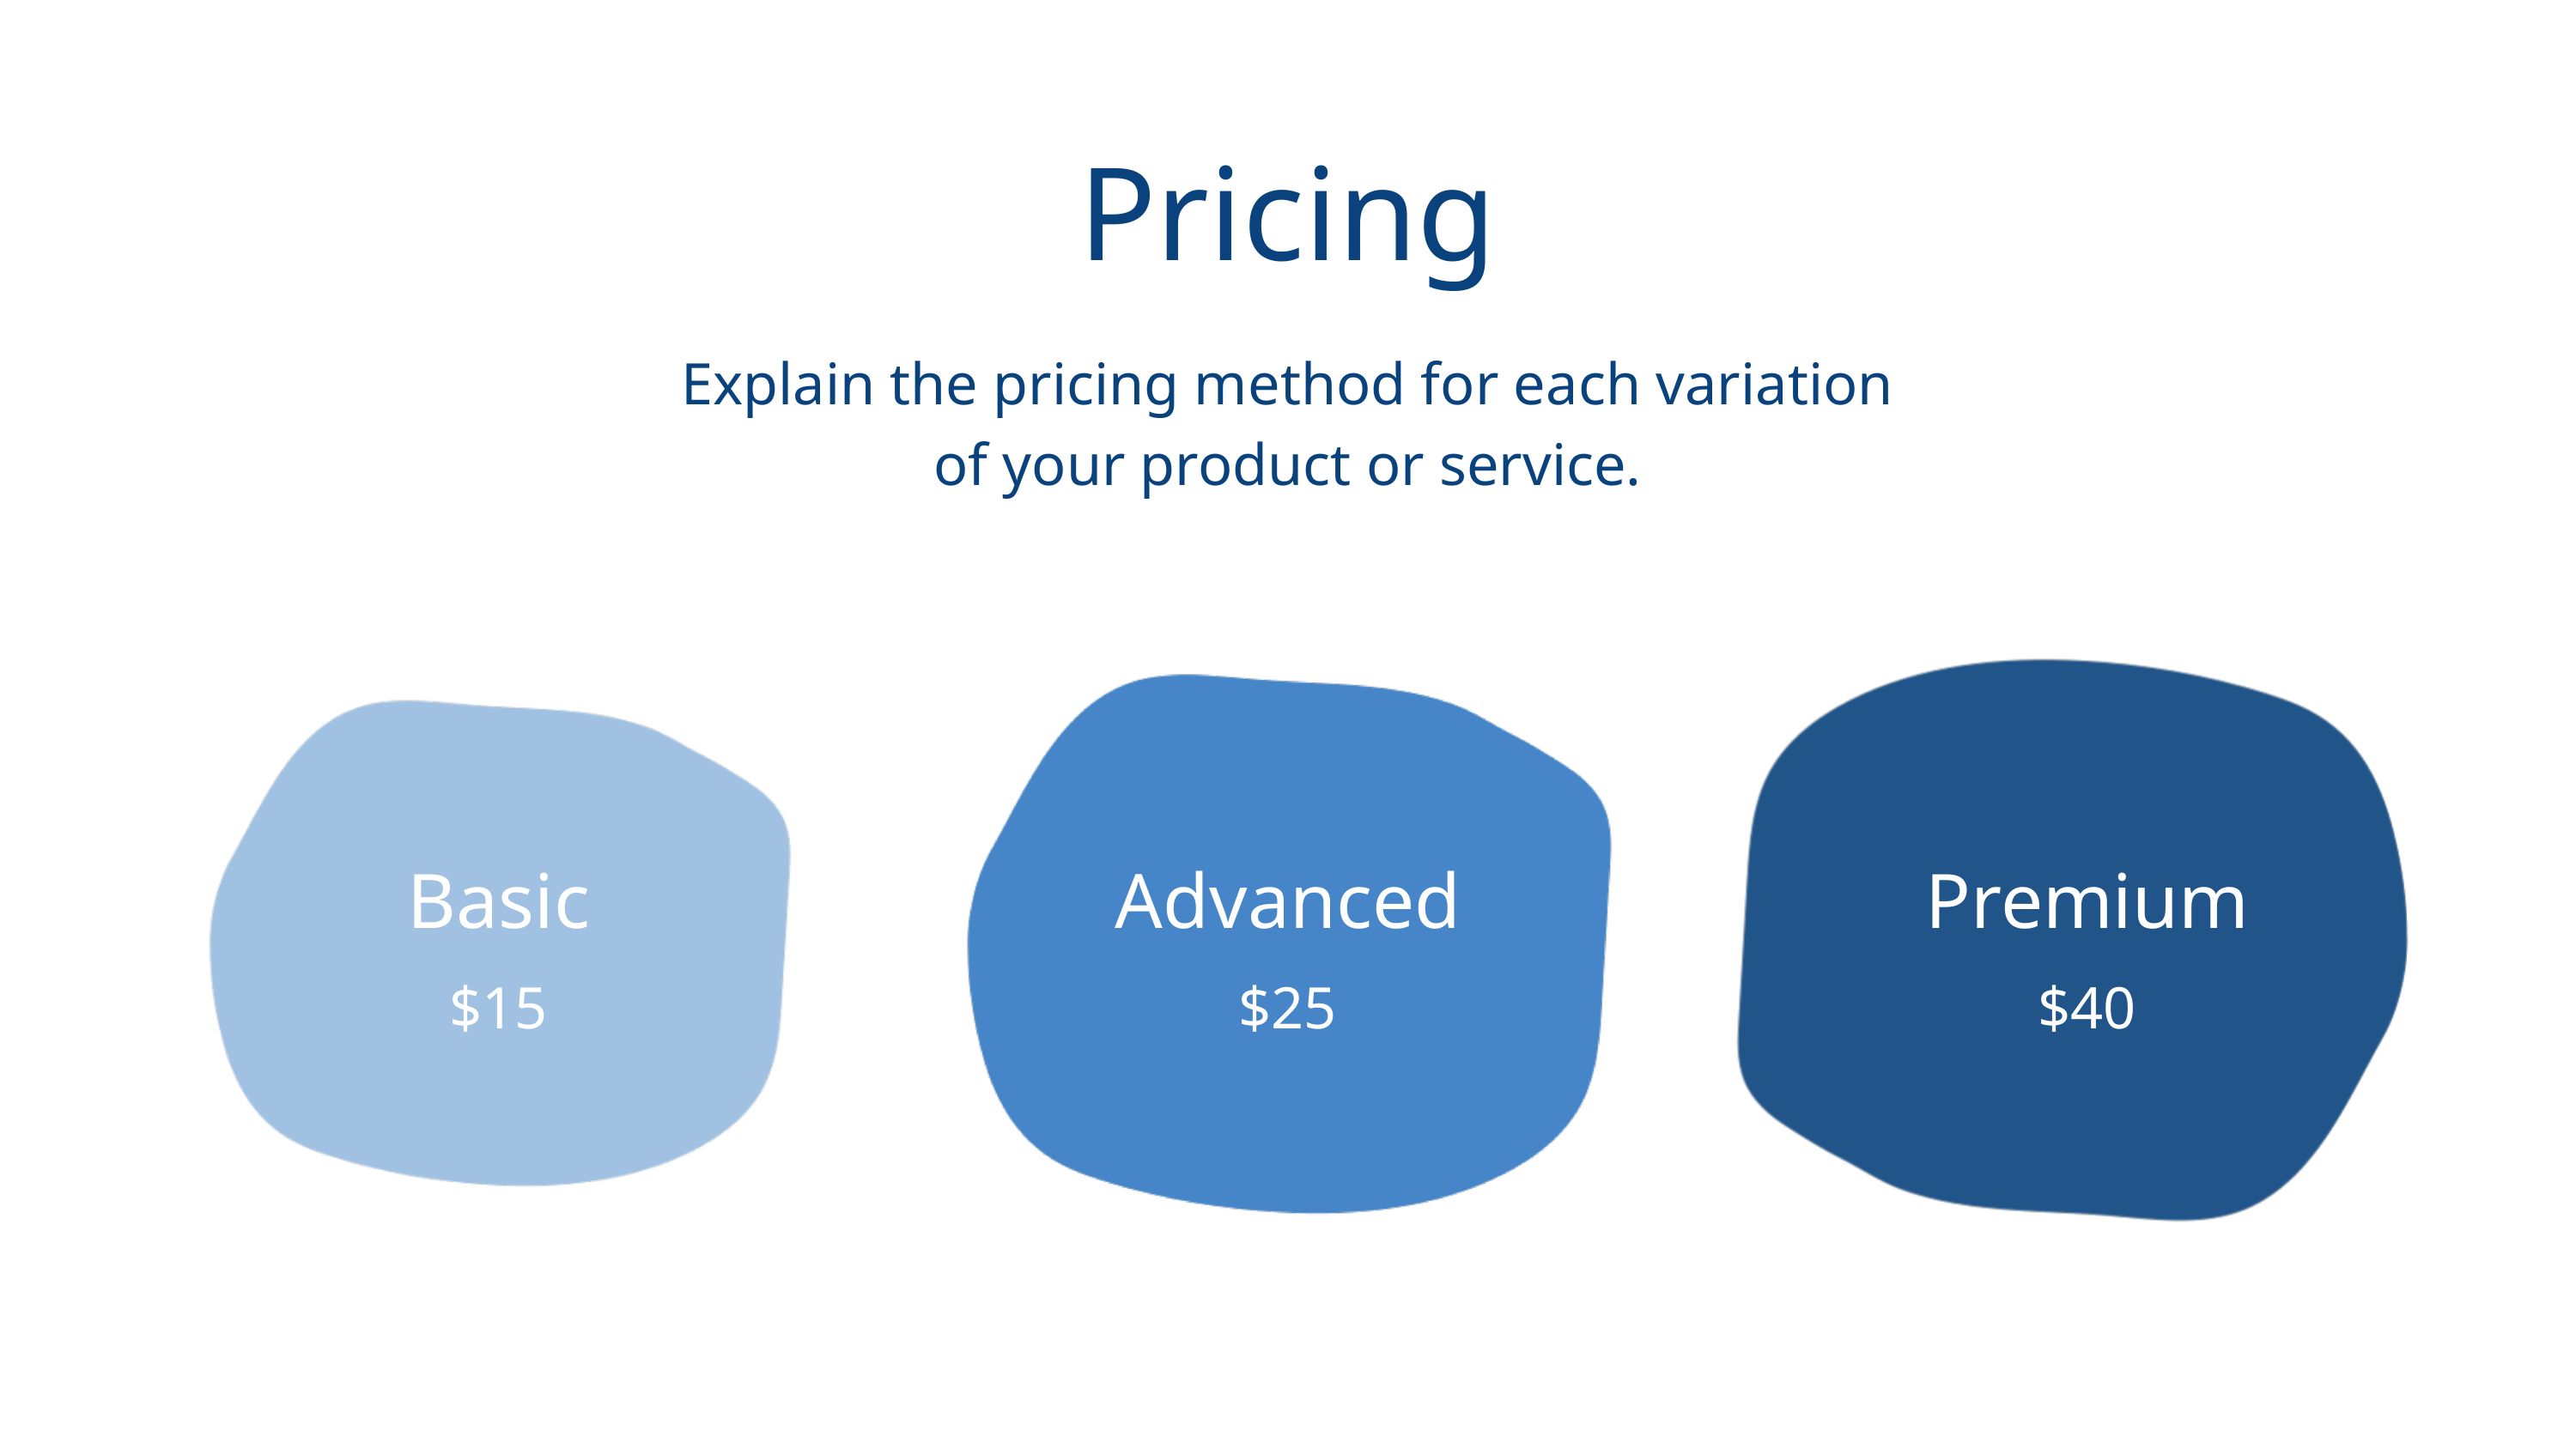

Pricing
Explain the pricing method for each variation
of your product or service.
Basic
$15
Advanced
$25
Premium
$40